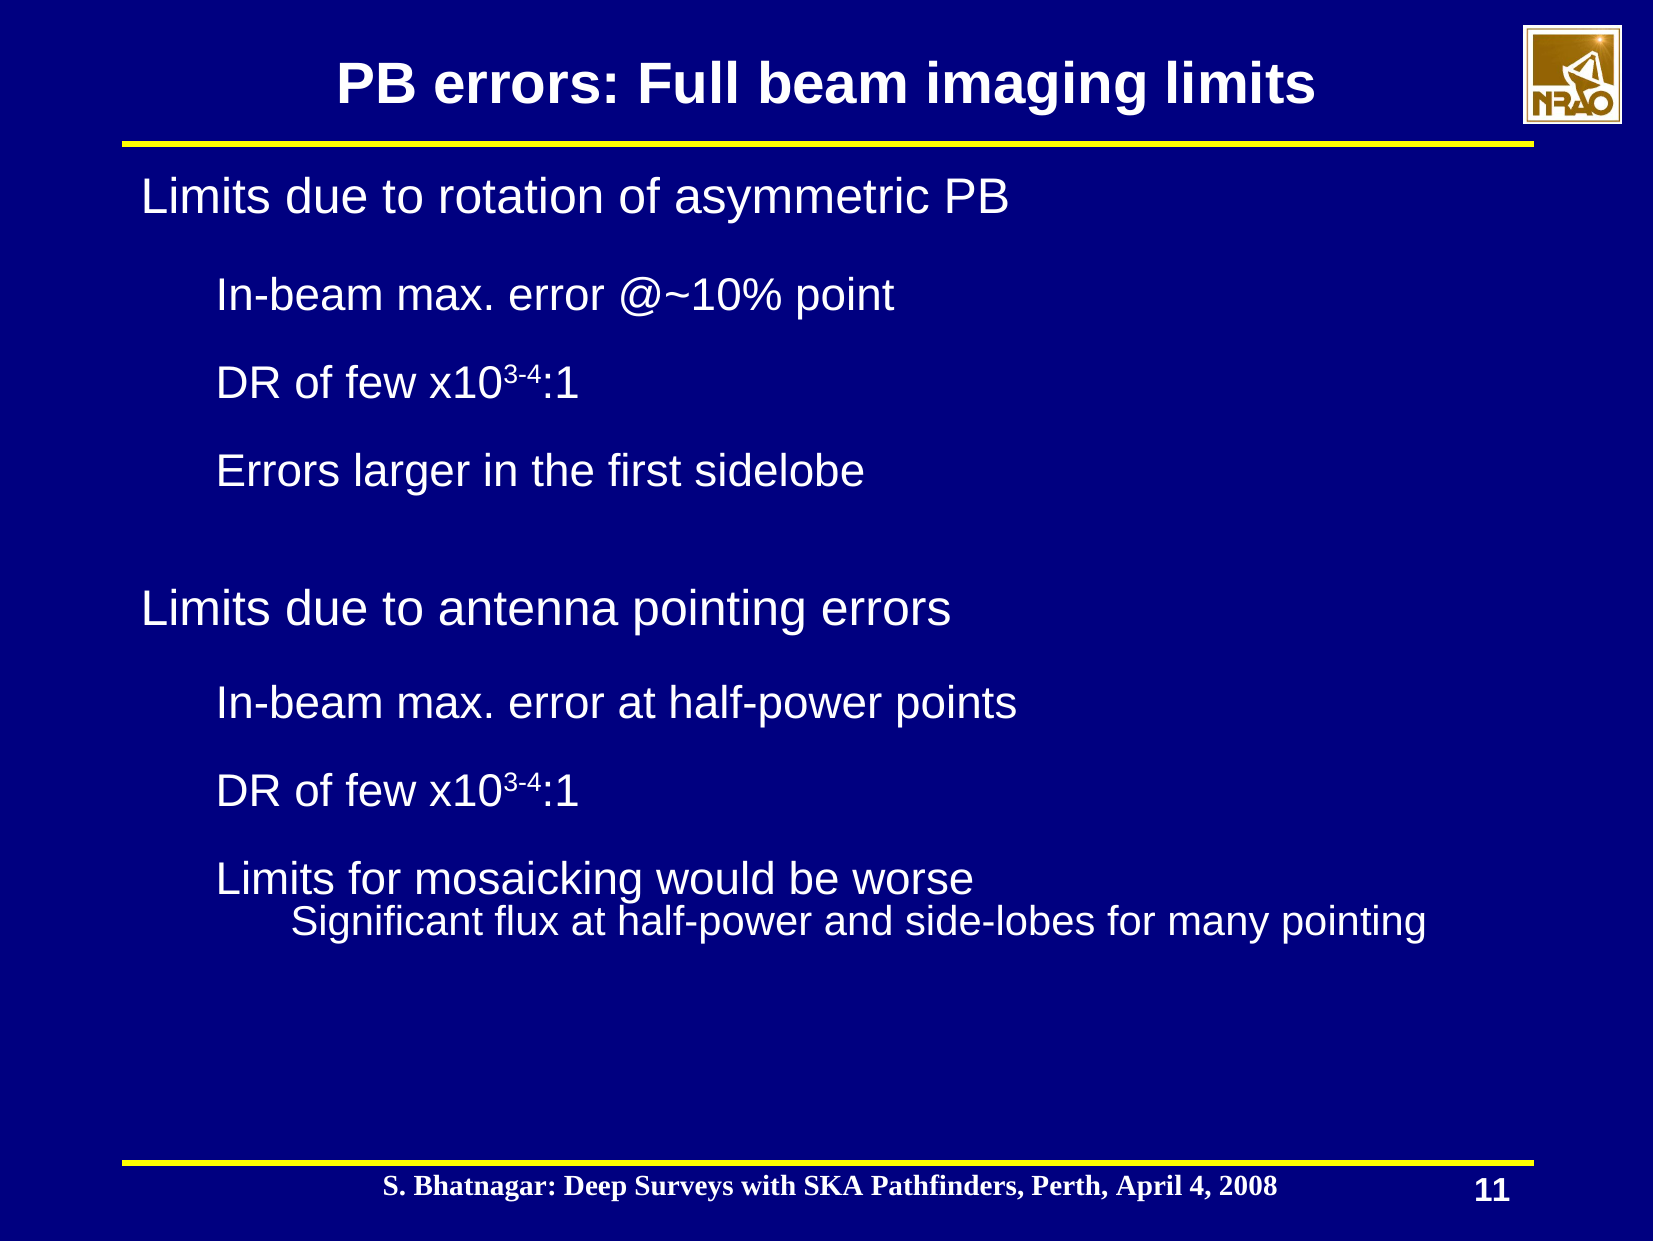

# PB errors: Full beam imaging limits
Limits due to rotation of asymmetric PB
In-beam max. error @~10% point
DR of few x103-4:1
Errors larger in the first sidelobe
Limits due to antenna pointing errors
In-beam max. error at half-power points
DR of few x103-4:1
Limits for mosaicking would be worse
Significant flux at half-power and side-lobes for many pointing